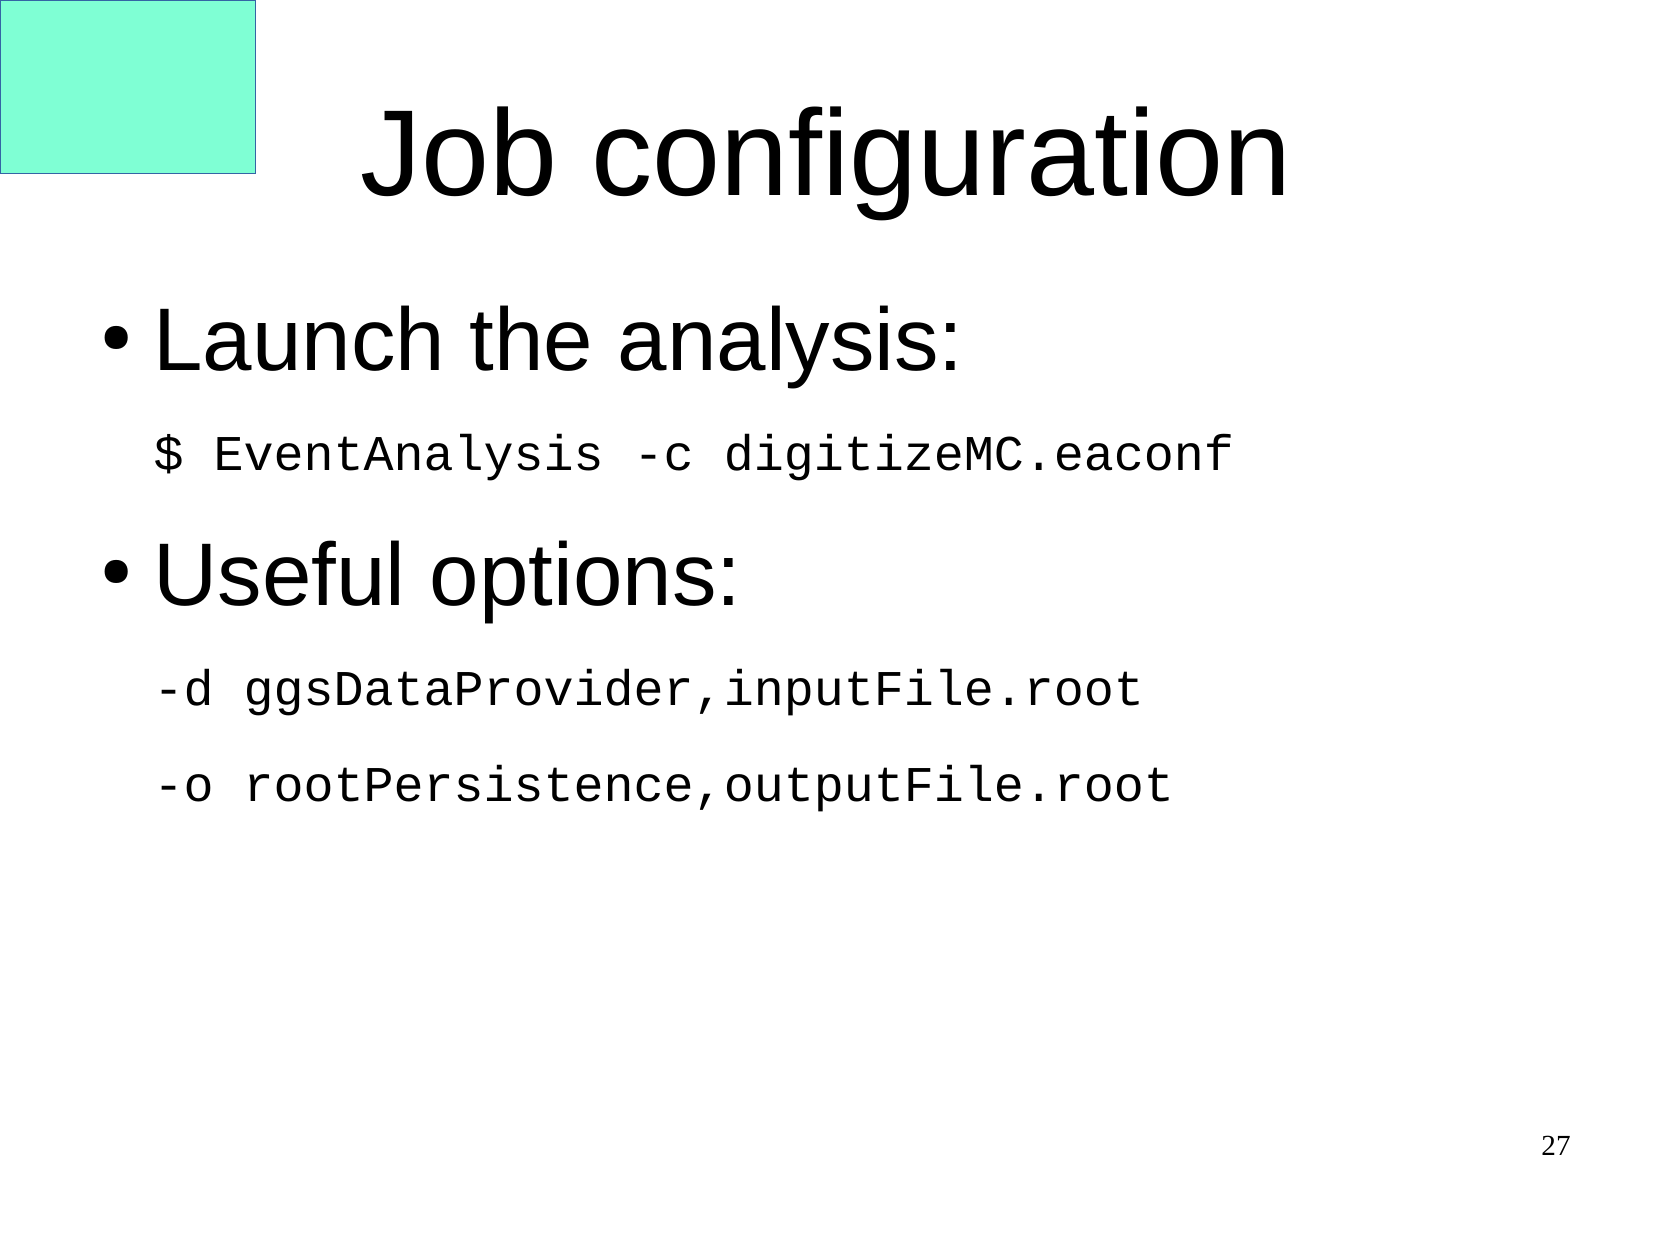

# Job configuration
Launch the analysis:
$ EventAnalysis -c digitizeMC.eaconf
Useful options:
-d ggsDataProvider,inputFile.root
-o rootPersistence,outputFile.root
27